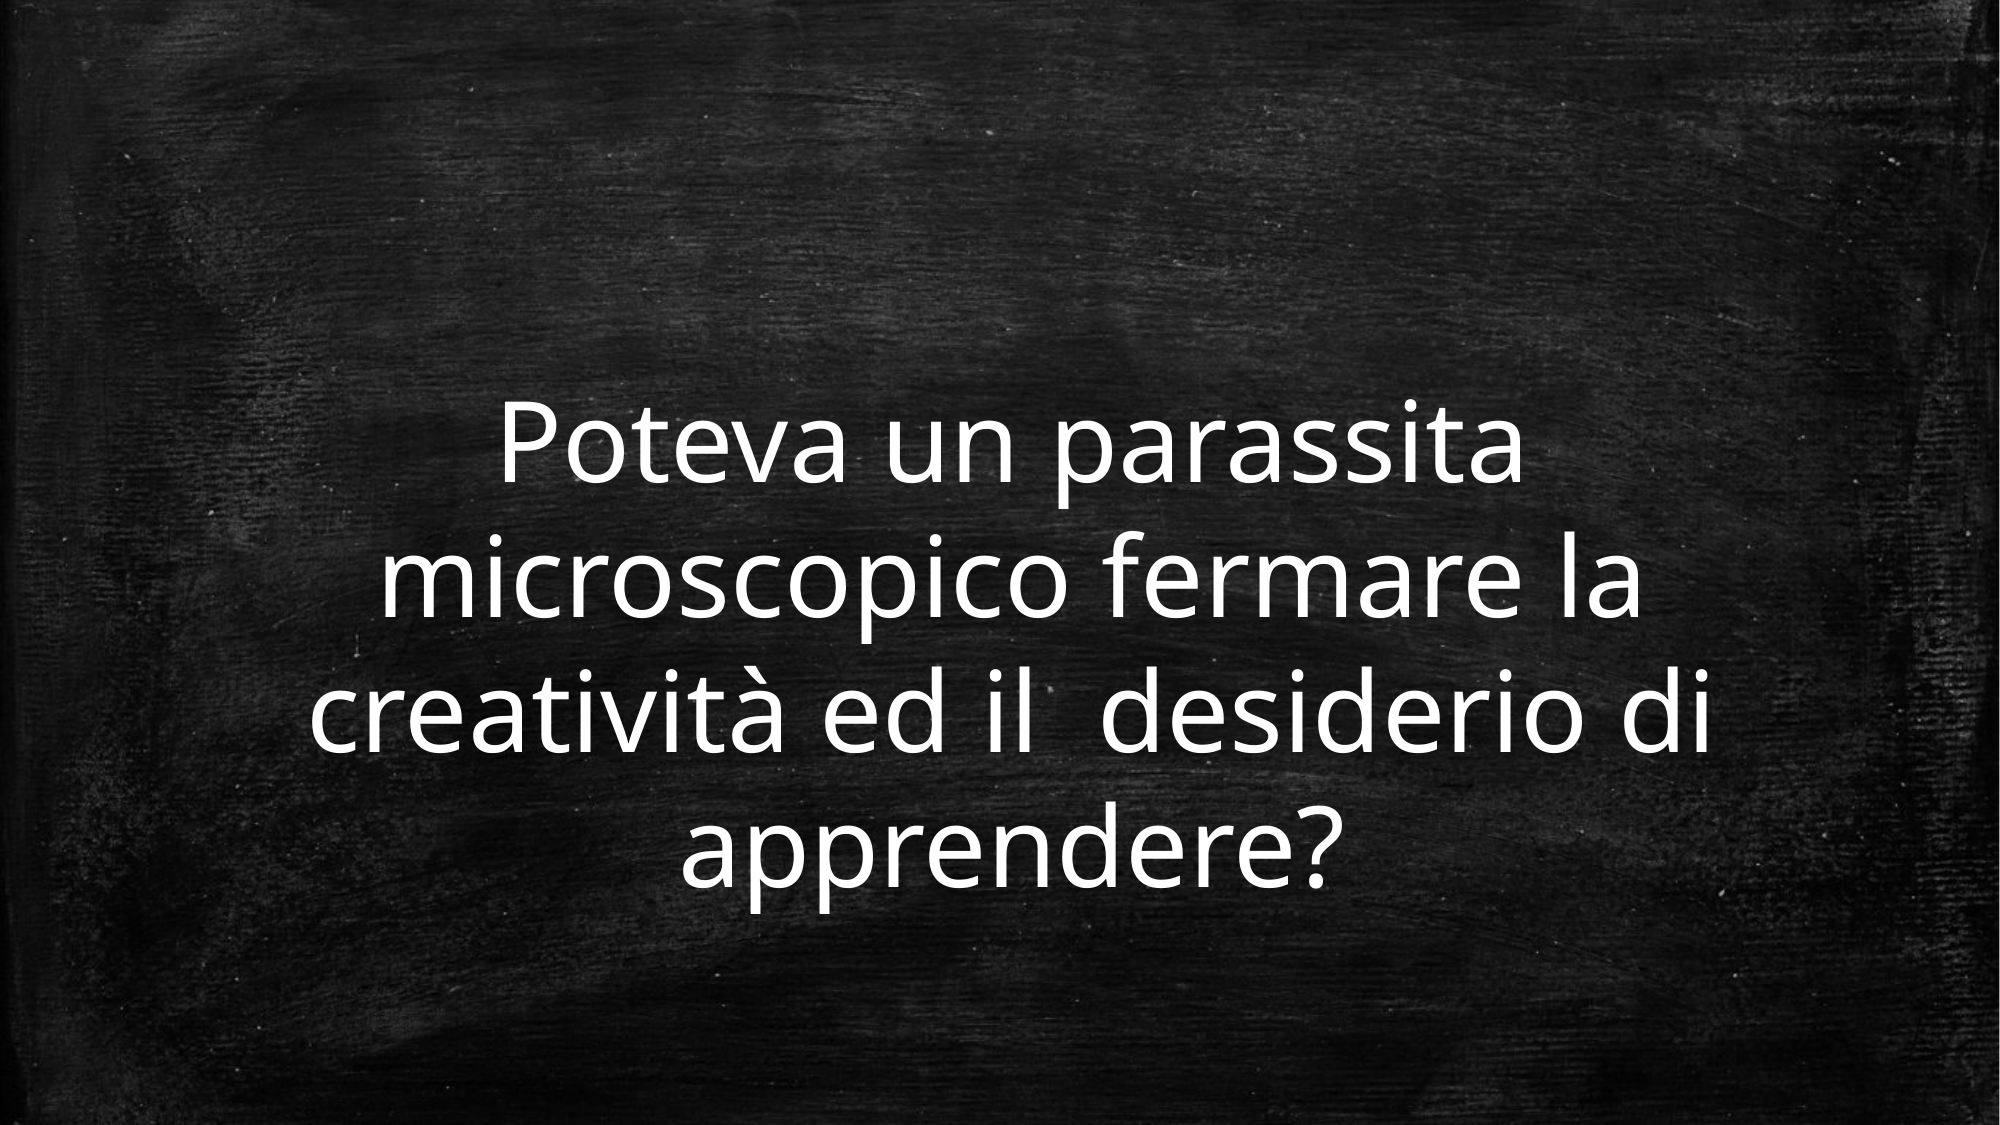

Poteva un parassita microscopico fermare la creatività ed il desiderio di apprendere?